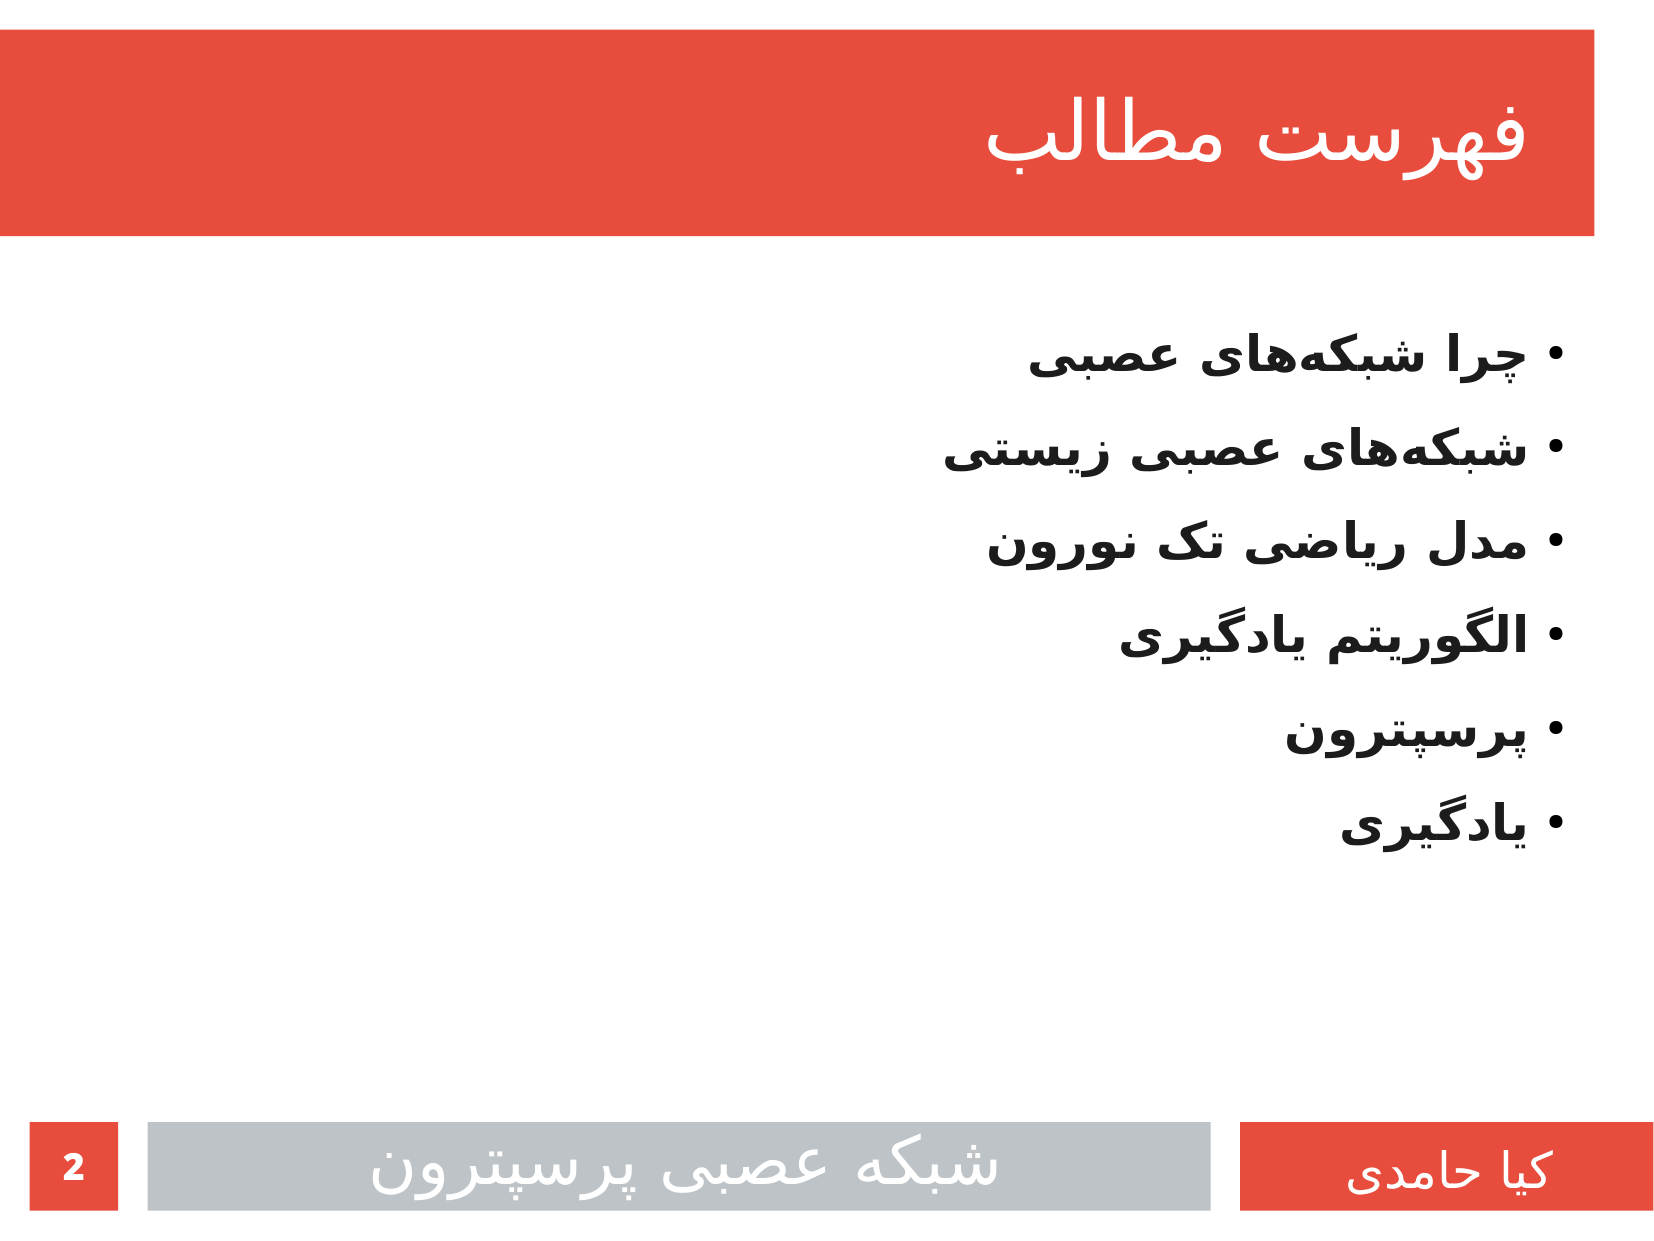

فهرست مطالب
# چرا شبکه‌های عصبی
 شبکه‌های عصبی زیستی
 مدل ریاضی تک نورون
 الگوریتم یادگیری
 پرسپترون
 یادگیری
2
 شبکه عصبی پرسپترون
کیا حامدی